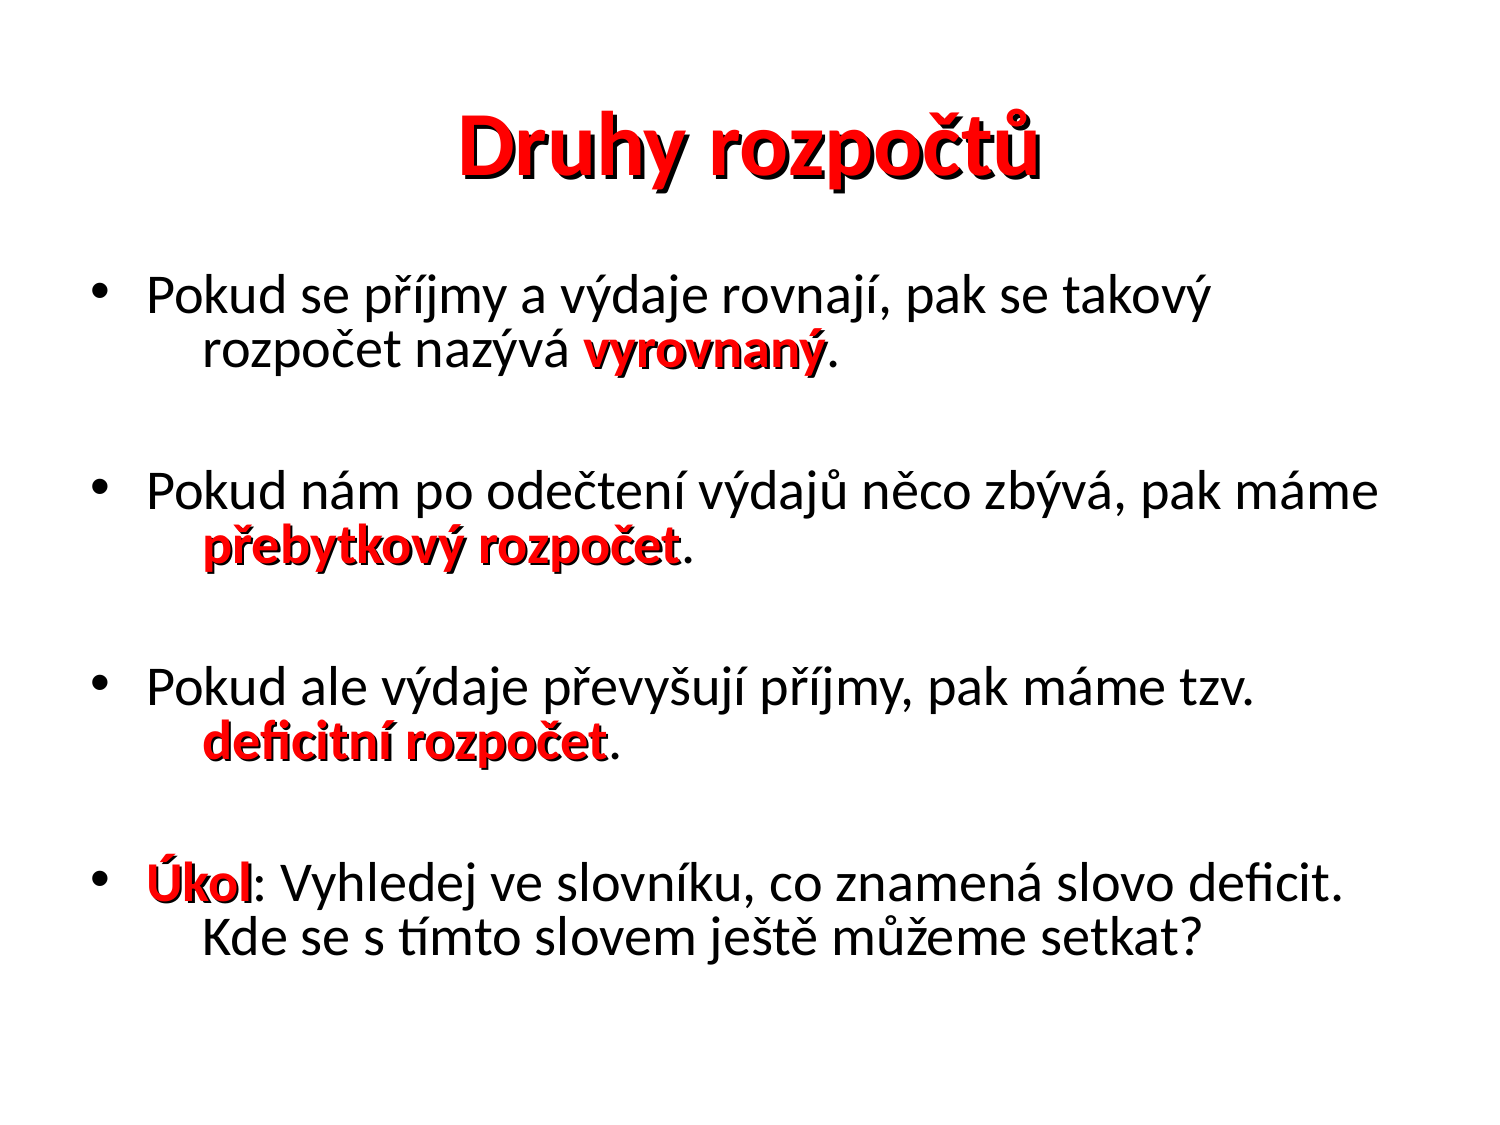

# Druhy rozpočtů
Pokud se příjmy a výdaje rovnají, pak se takový rozpočet nazývá vyrovnaný.
Pokud nám po odečtení výdajů něco zbývá, pak máme přebytkový rozpočet.
Pokud ale výdaje převyšují příjmy, pak máme tzv. deficitní rozpočet.
Úkol: Vyhledej ve slovníku, co znamená slovo deficit. Kde se s tímto slovem ještě můžeme setkat?